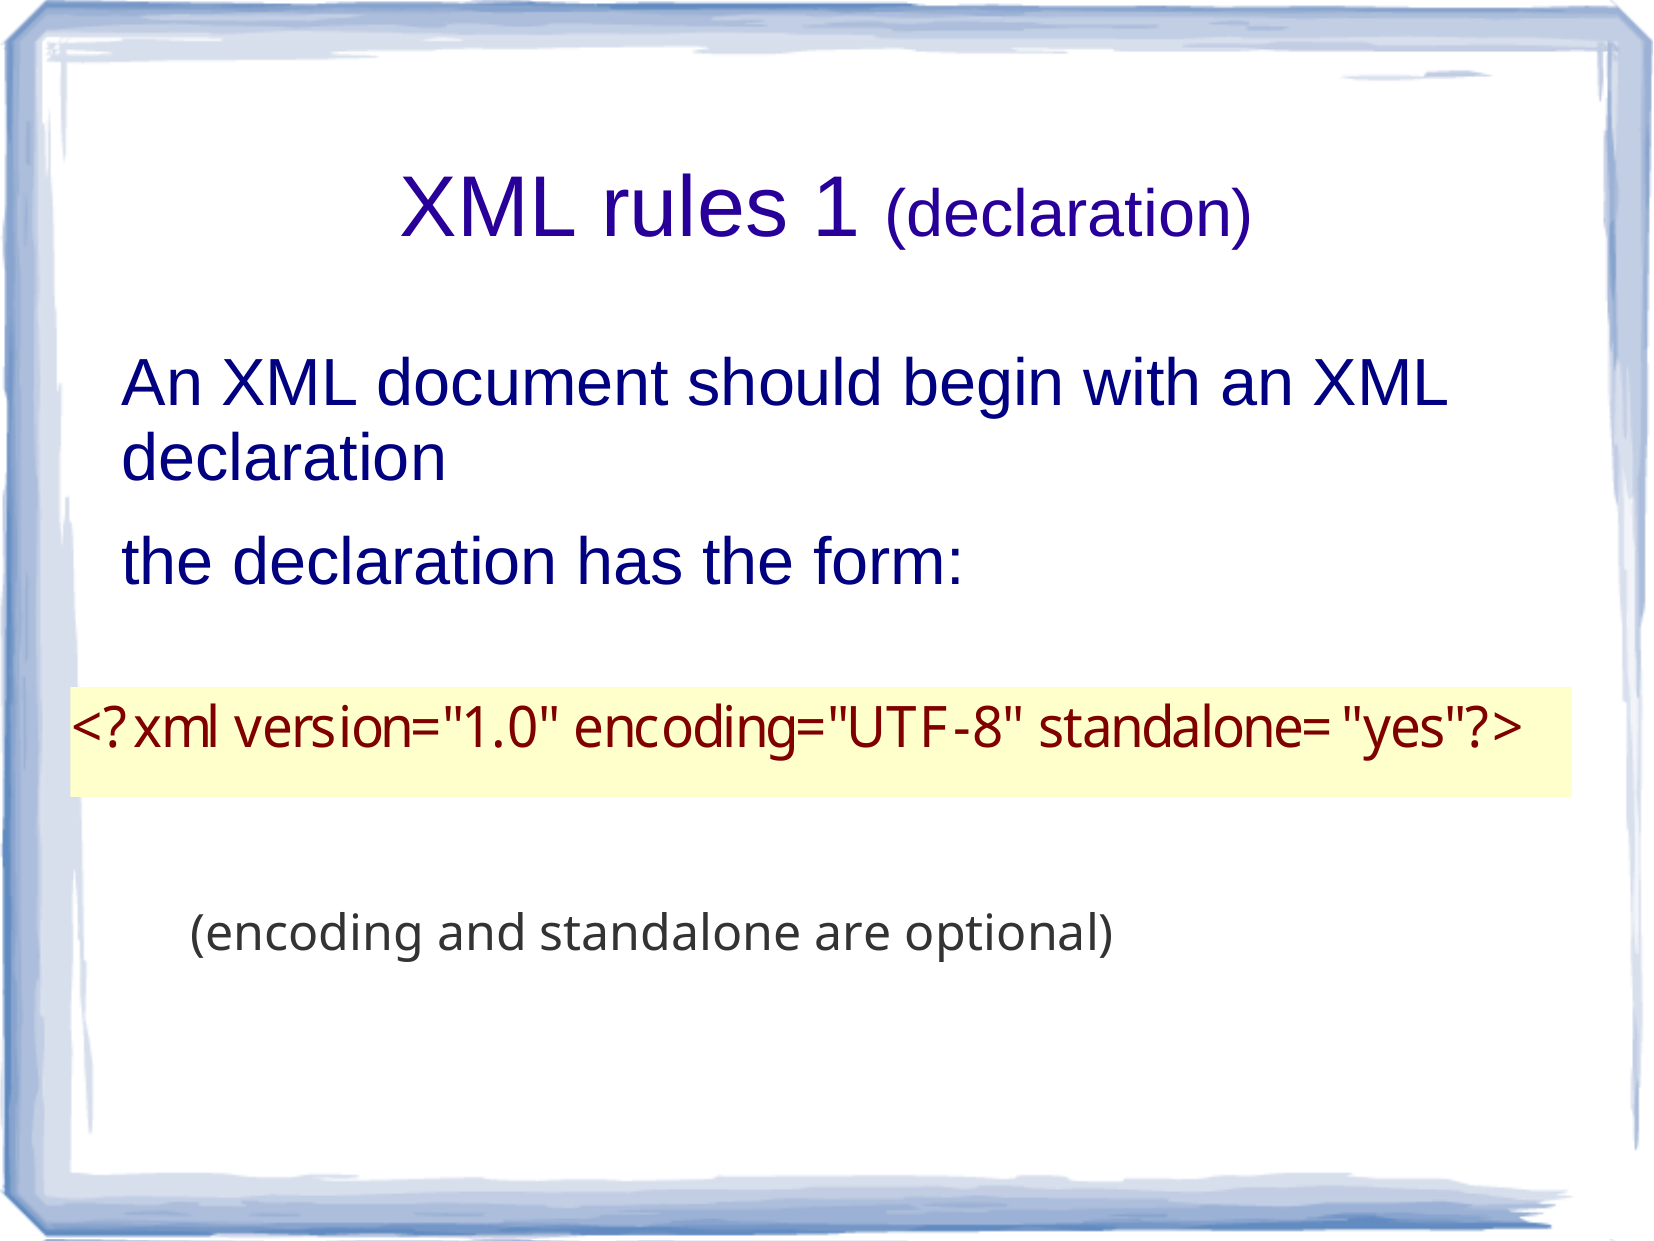

# XML rules 1 (declaration)
An XML document should begin with an XML declaration
the declaration has the form:
(encoding and standalone are optional)